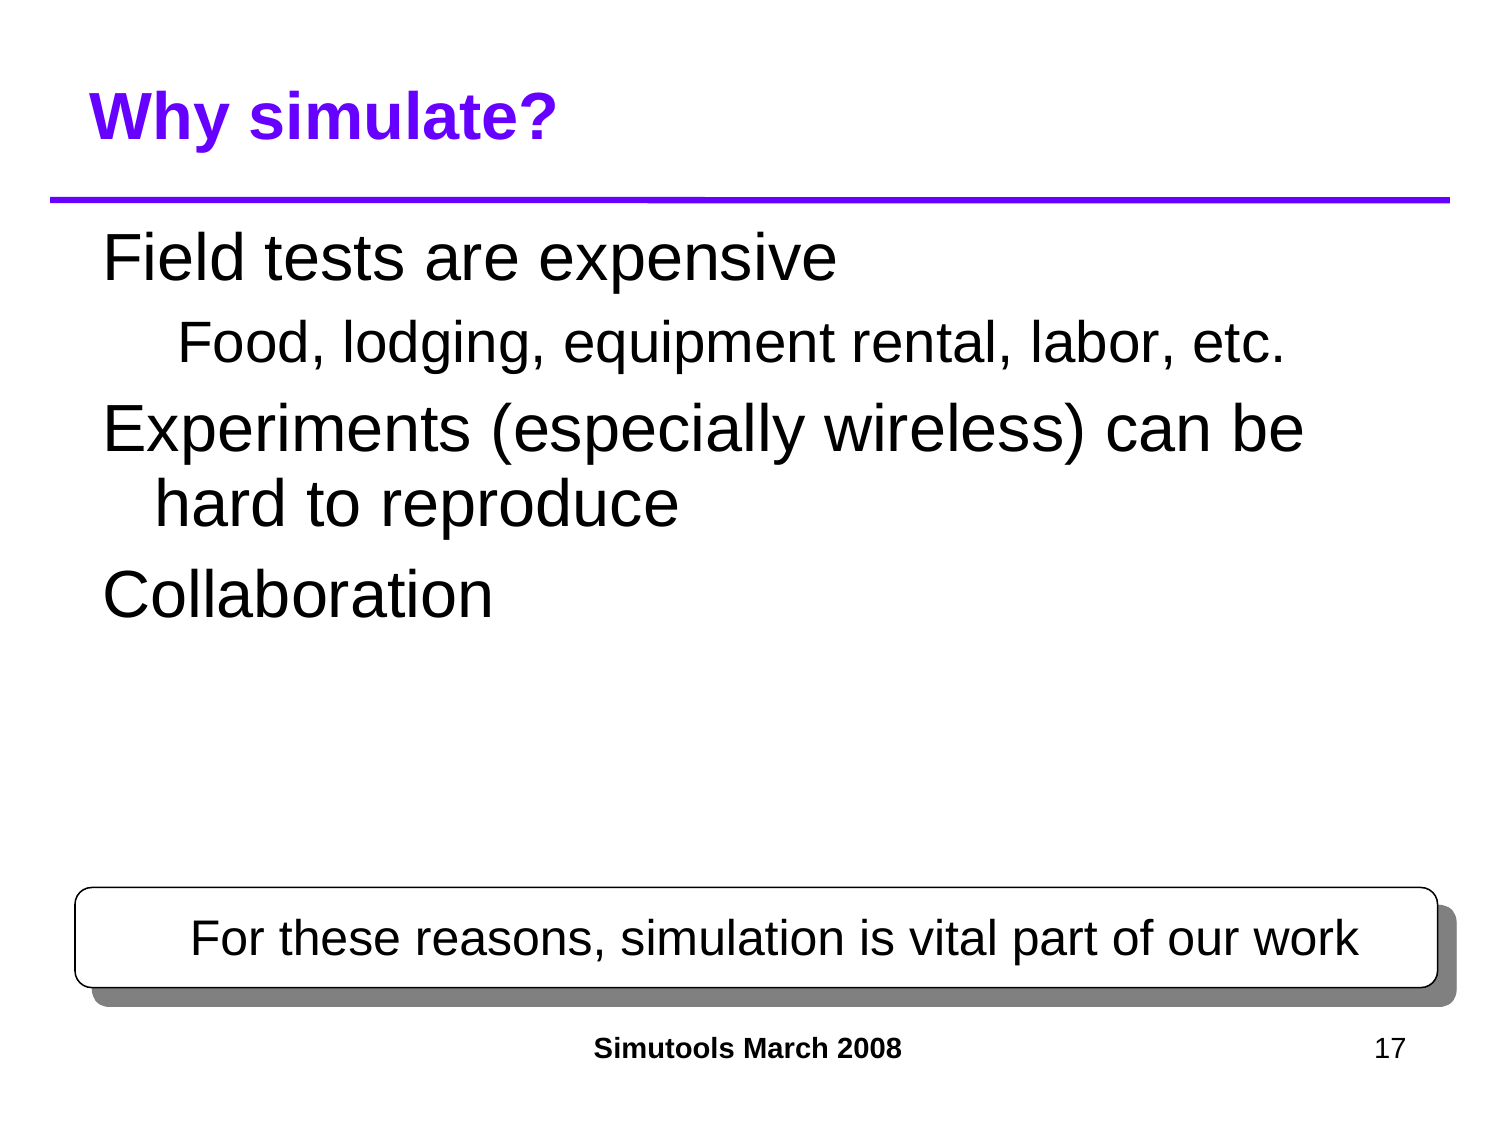

# Why simulate?
Field tests are expensive
Food, lodging, equipment rental, labor, etc.
Experiments (especially wireless) can be hard to reproduce
Collaboration
For these reasons, simulation is vital part of our work
17